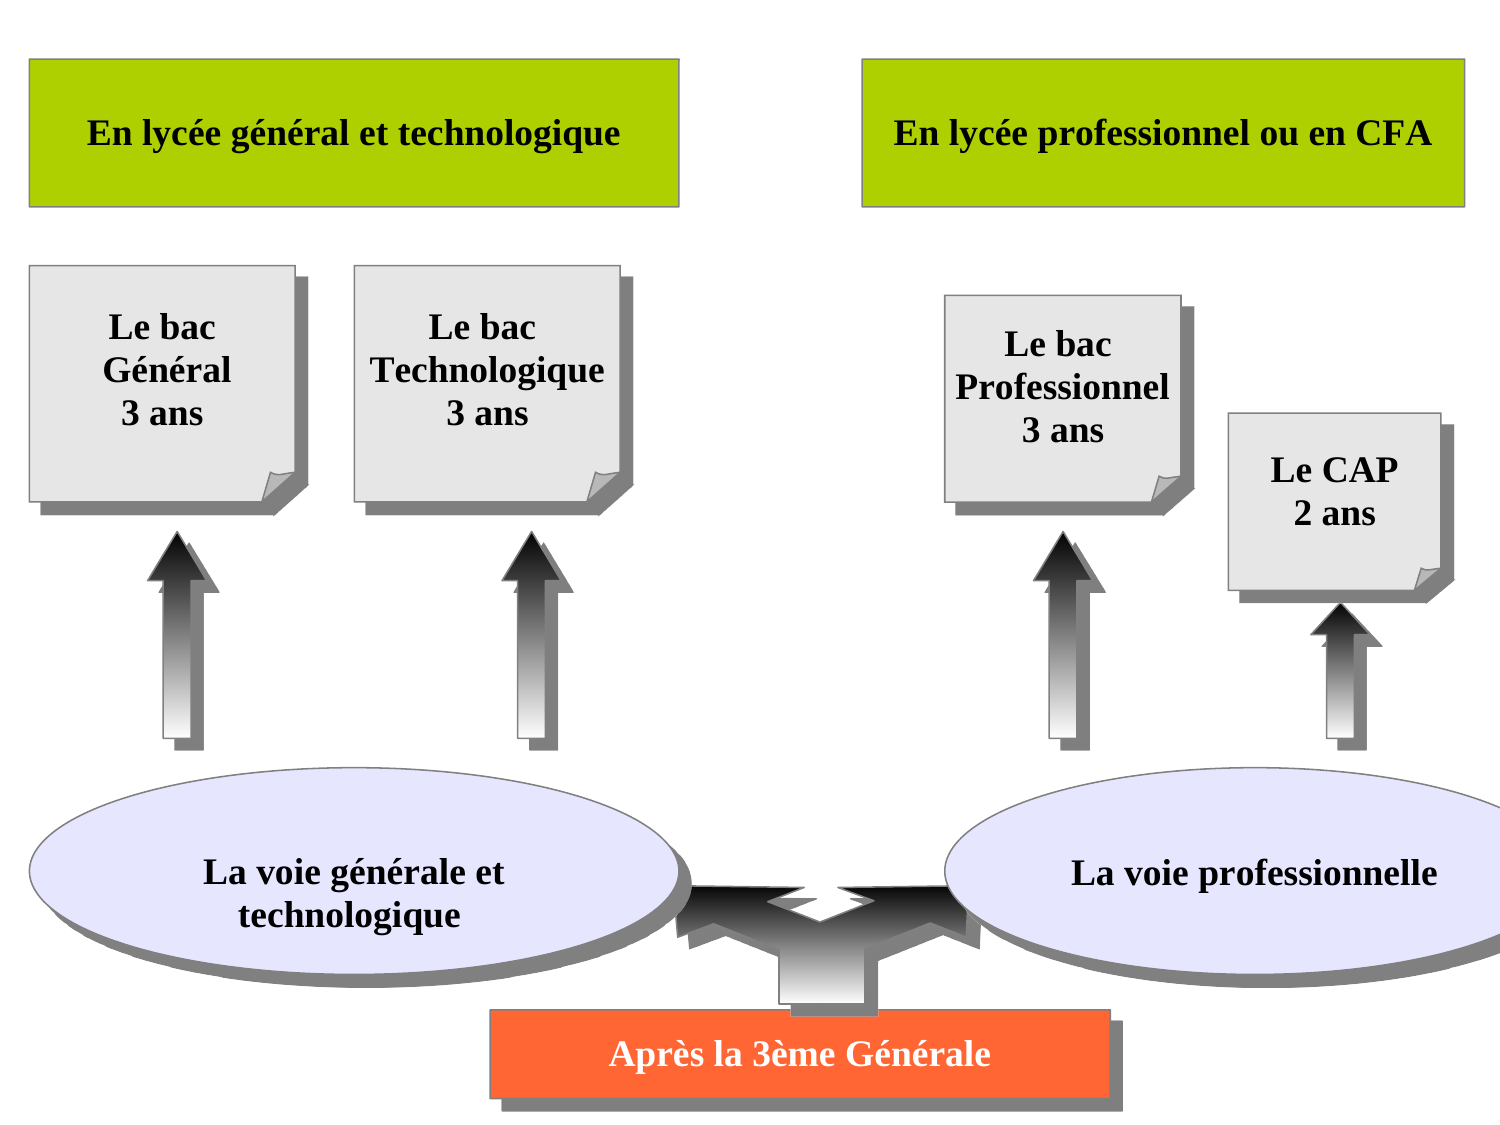

En lycée général et technologique
En lycée professionnel ou en CFA
Le bac
 Général
3 ans
Le bac
Technologique
3 ans
Le bac
Professionnel
3 ans
Le CAP
2 ans
La voie générale et technologique
La voie professionnelle
Après la 3ème Générale